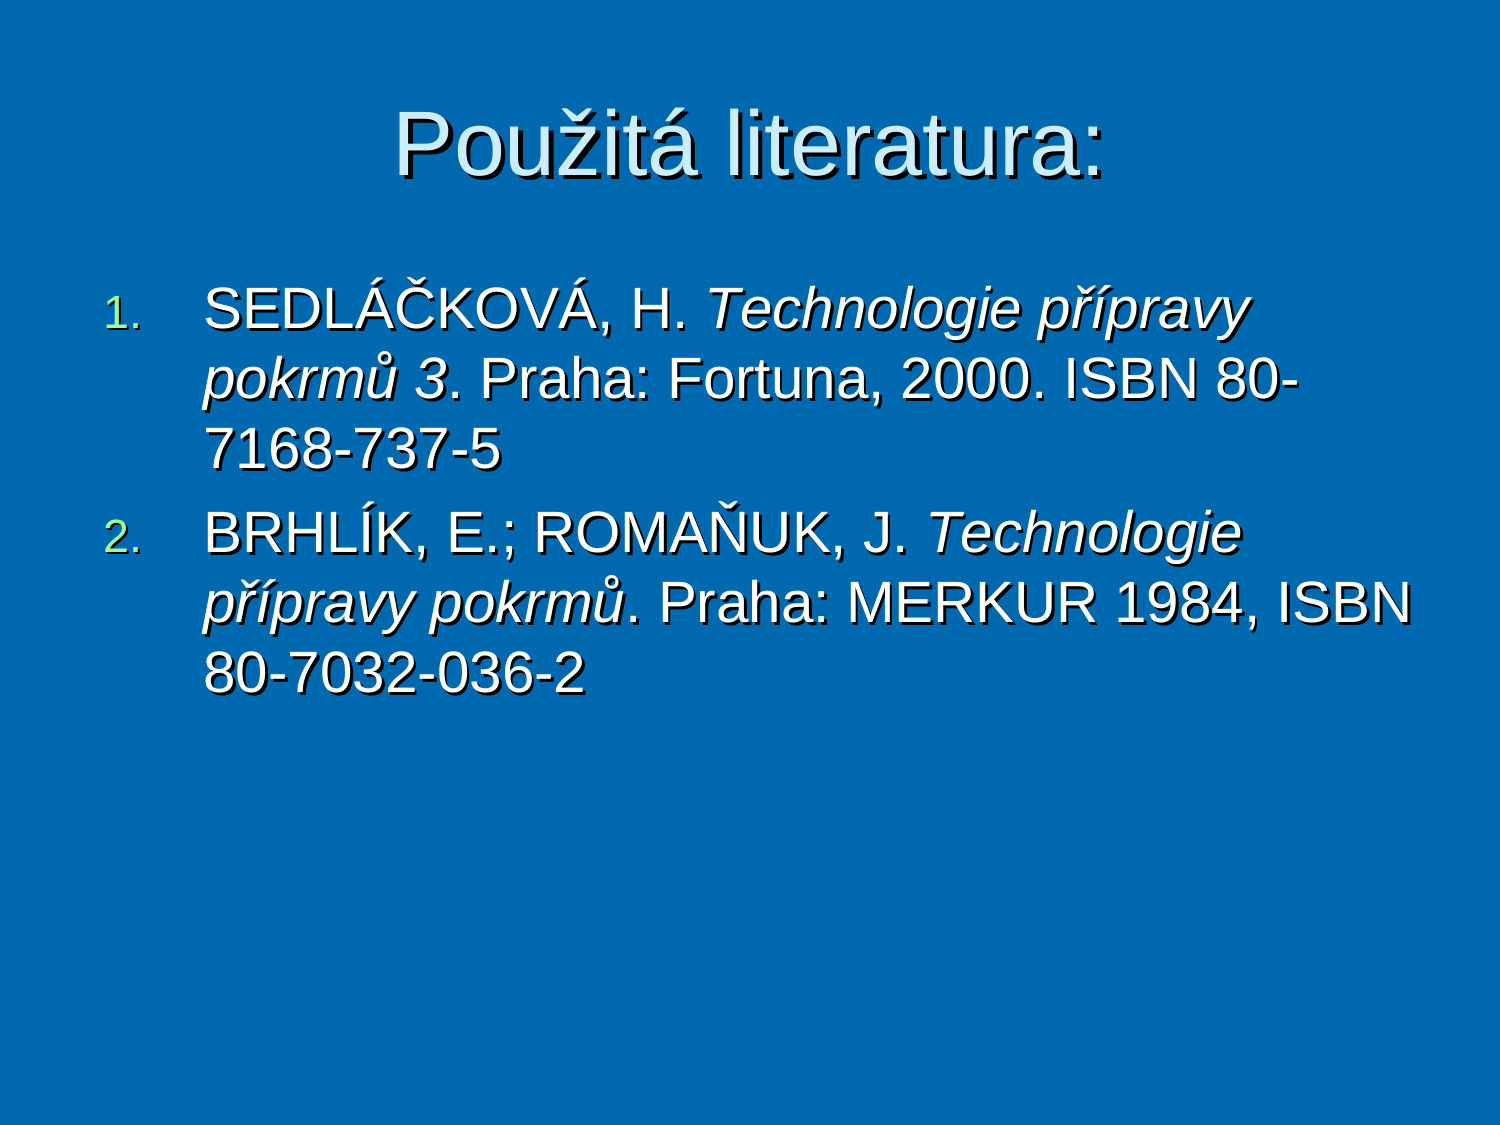

# Použitá literatura:
SEDLÁČKOVÁ, H. Technologie přípravy pokrmů 3. Praha: Fortuna, 2000. ISBN 80-7168-737-5
BRHLÍK, E.; ROMAŇUK, J. Technologie přípravy pokrmů. Praha: MERKUR 1984, ISBN 80-7032-036-2